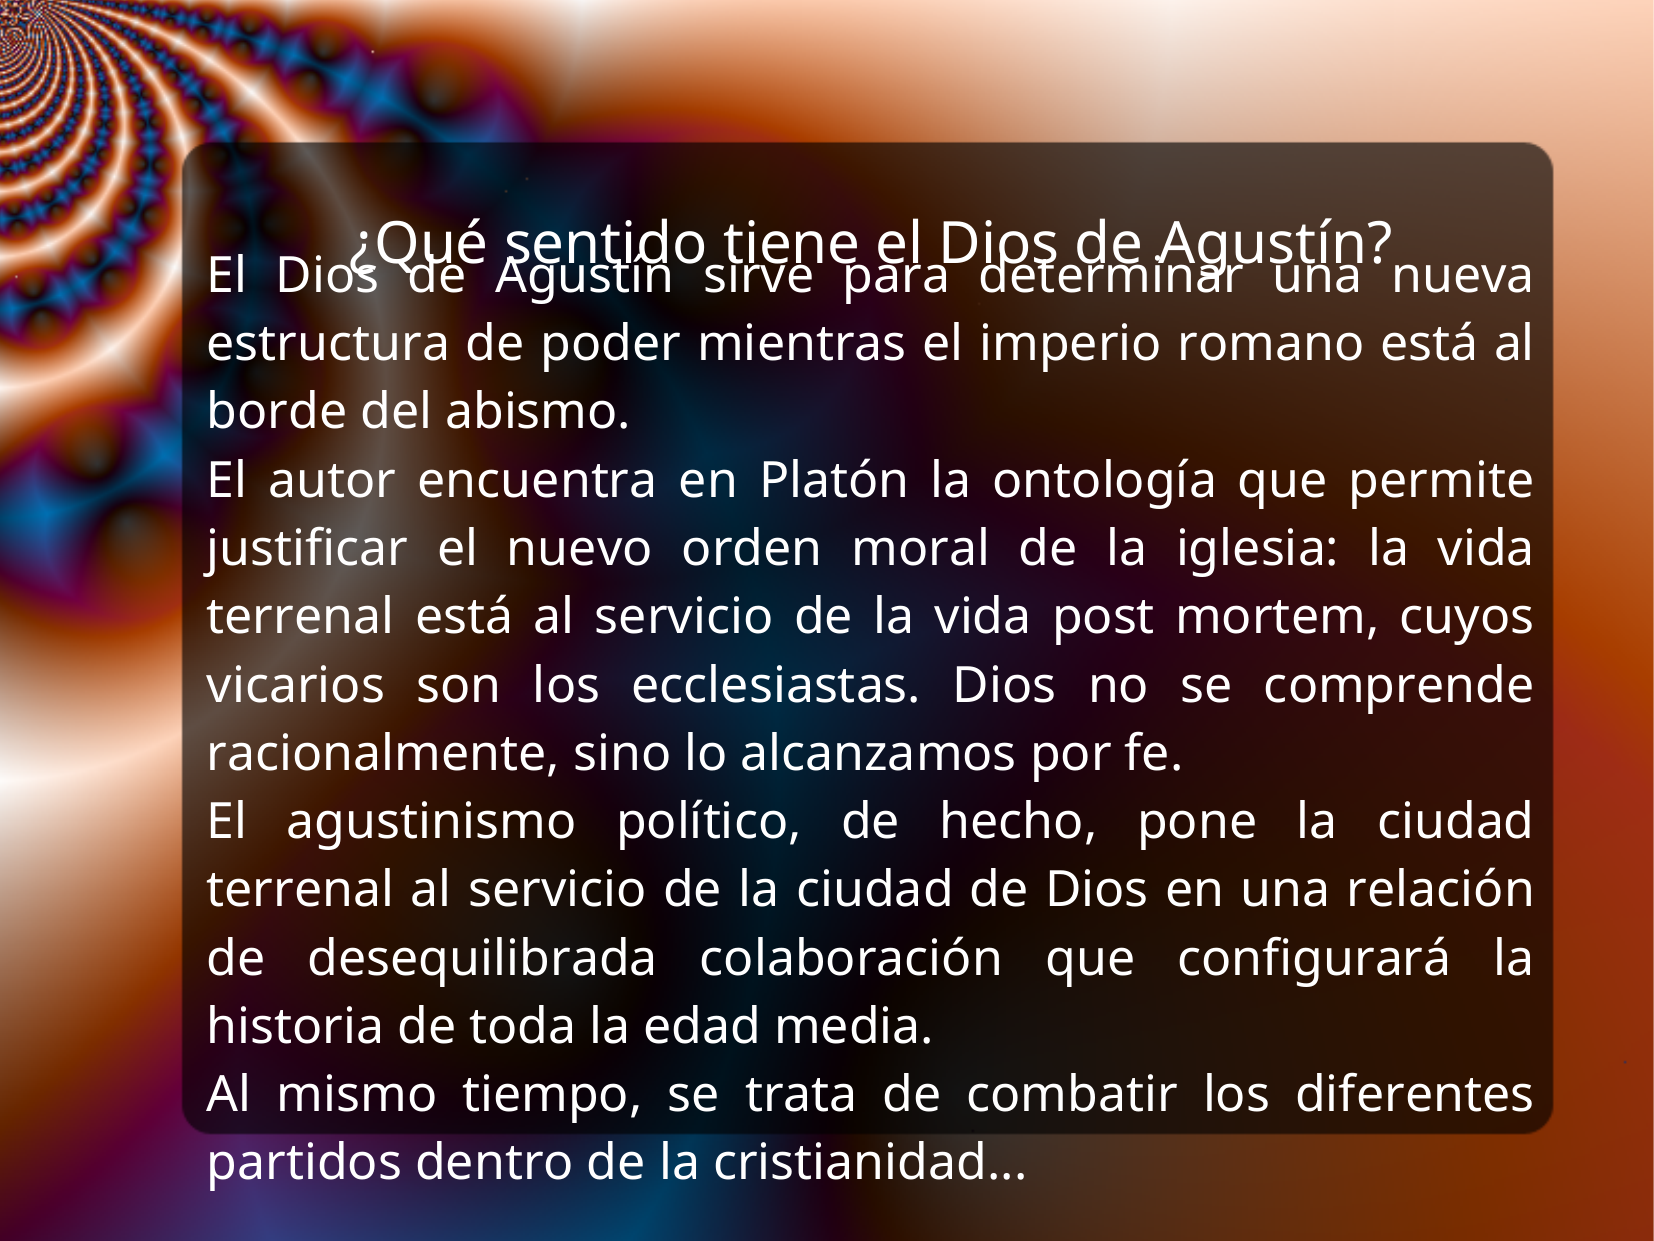

# ¿Qué sentido tiene el Dios de Agustín?
El Dios de Agustín sirve para determinar una nueva estructura de poder mientras el imperio romano está al borde del abismo.
El autor encuentra en Platón la ontología que permite justificar el nuevo orden moral de la iglesia: la vida terrenal está al servicio de la vida post mortem, cuyos vicarios son los ecclesiastas. Dios no se comprende racionalmente, sino lo alcanzamos por fe.
El agustinismo político, de hecho, pone la ciudad terrenal al servicio de la ciudad de Dios en una relación de desequilibrada colaboración que configurará la historia de toda la edad media.
Al mismo tiempo, se trata de combatir los diferentes partidos dentro de la cristianidad...